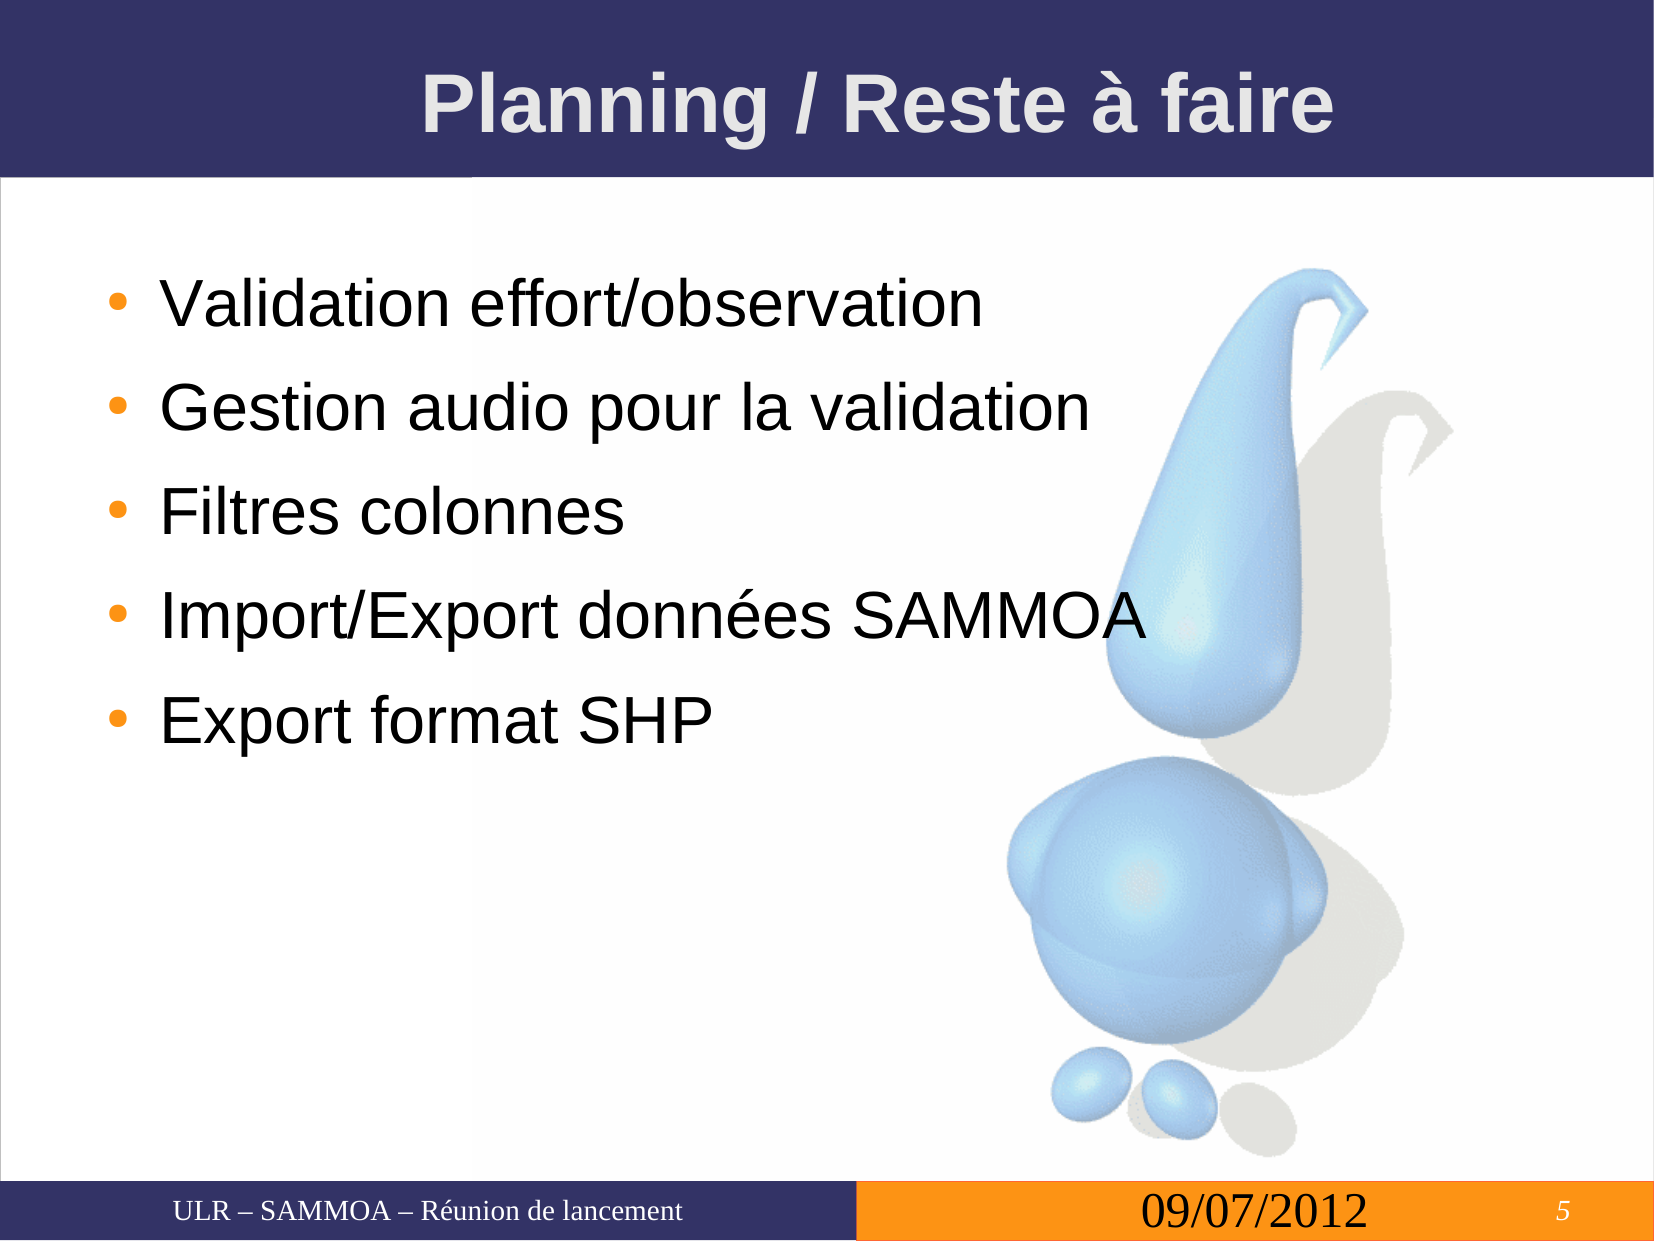

# Planning / Reste à faire
Validation effort/observation
Gestion audio pour la validation
Filtres colonnes
Import/Export données SAMMOA
Export format SHP
5